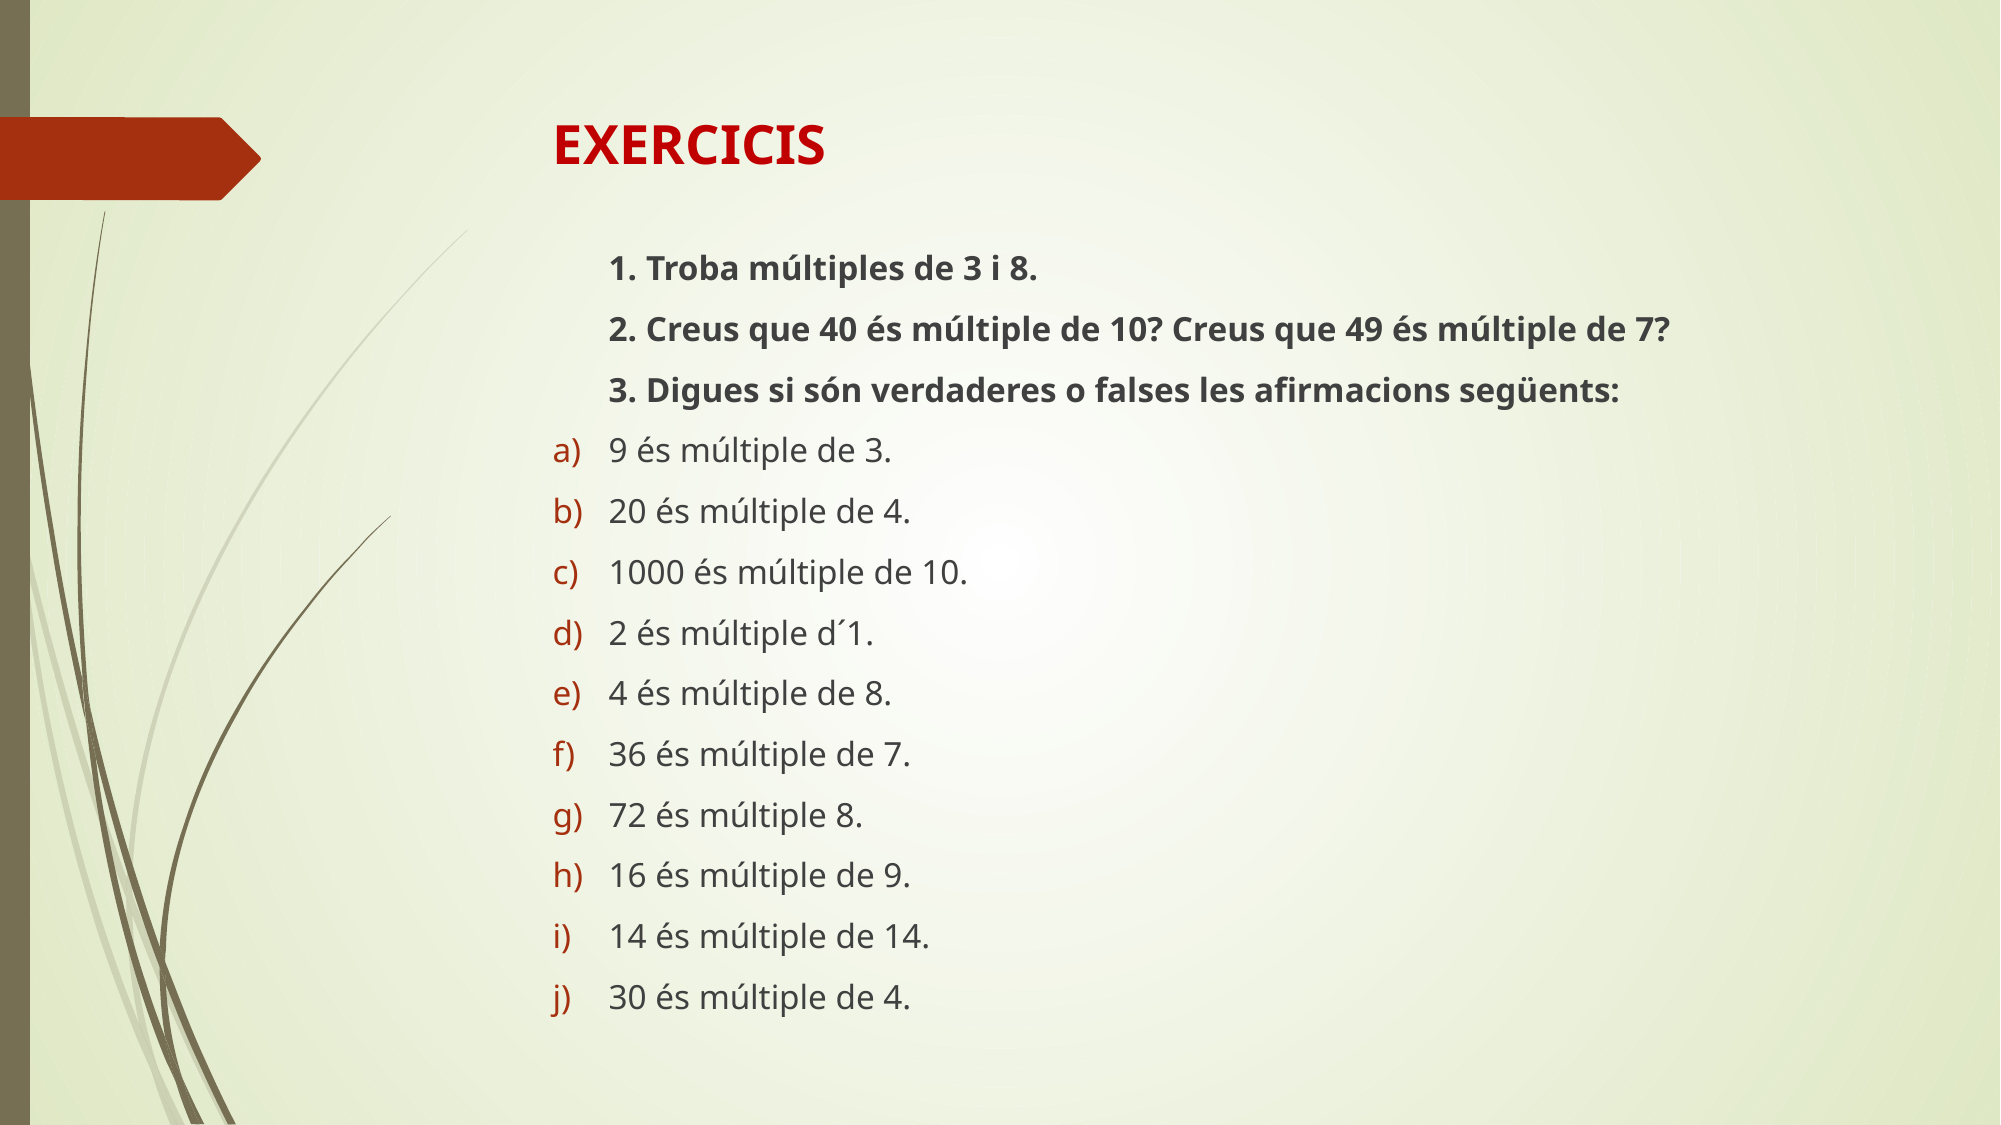

# EXERCICIS
1. Troba múltiples de 3 i 8.
2. Creus que 40 és múltiple de 10? Creus que 49 és múltiple de 7?
3. Digues si són verdaderes o falses les afirmacions següents:
9 és múltiple de 3.
20 és múltiple de 4.
1000 és múltiple de 10.
2 és múltiple d´1.
4 és múltiple de 8.
36 és múltiple de 7.
72 és múltiple 8.
16 és múltiple de 9.
14 és múltiple de 14.
30 és múltiple de 4.